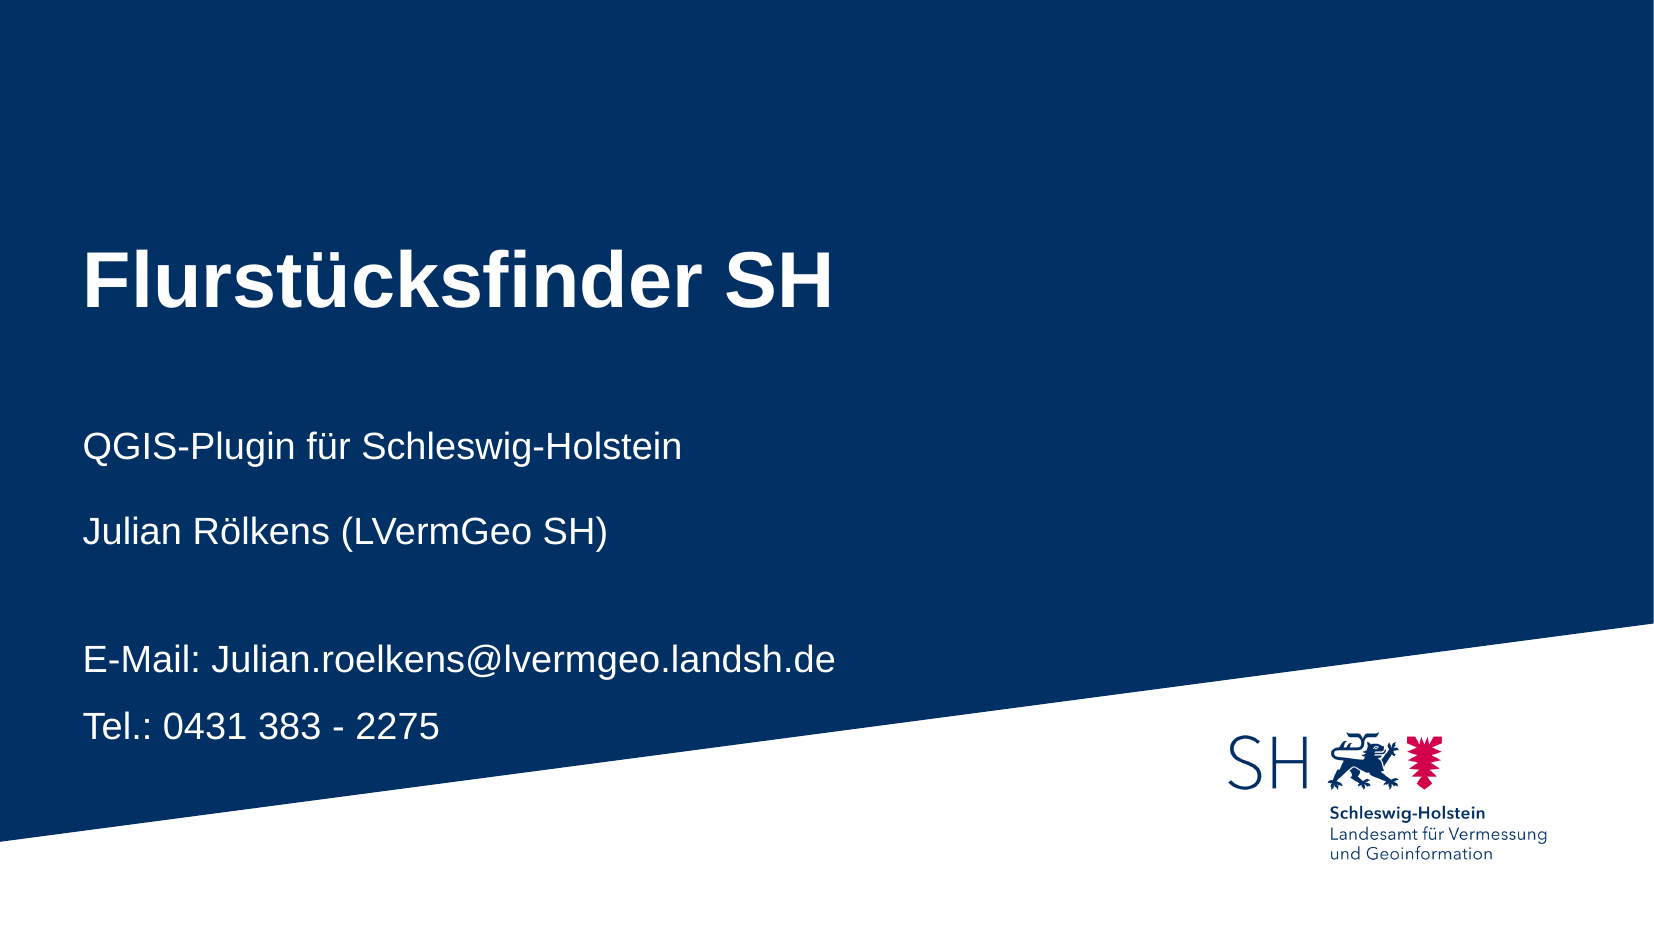

# Flurstücksfinder SH
QGIS-Plugin für Schleswig-Holstein
Julian Rölkens (LVermGeo SH)
E-Mail: Julian.roelkens@lvermgeo.landsh.de
Tel.: 0431 383 - 2275